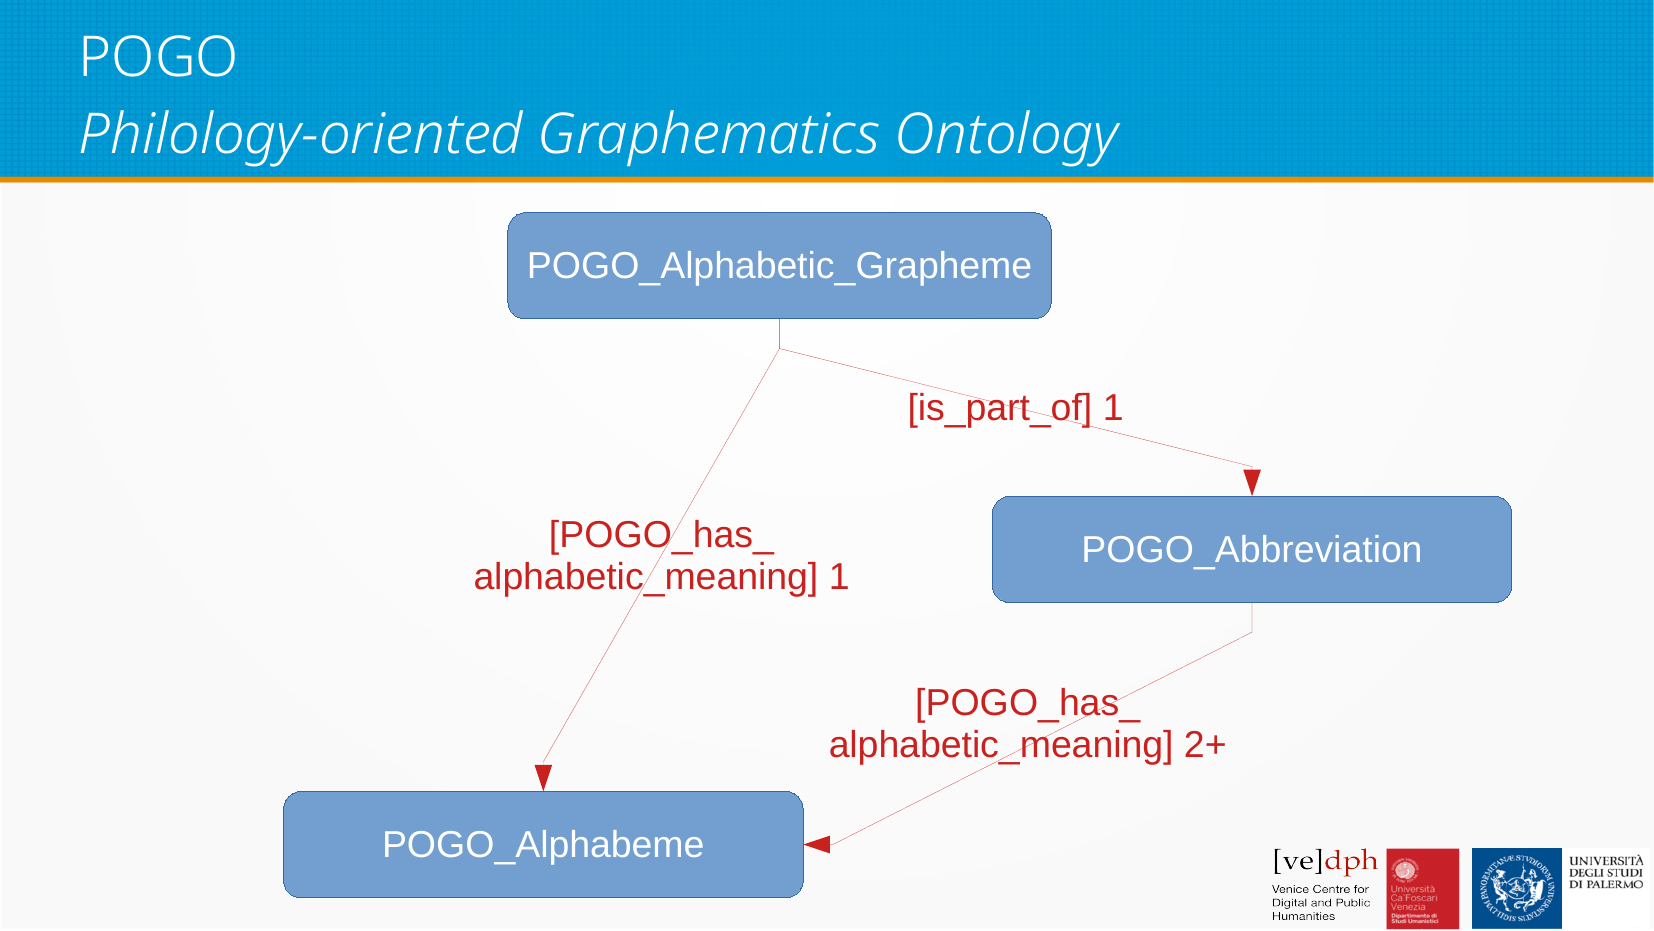

# POGO Philology-oriented Graphematics Ontology
POGO_Alphabetic_Grapheme
POGO_Abbreviation
POGO_Alphabeme